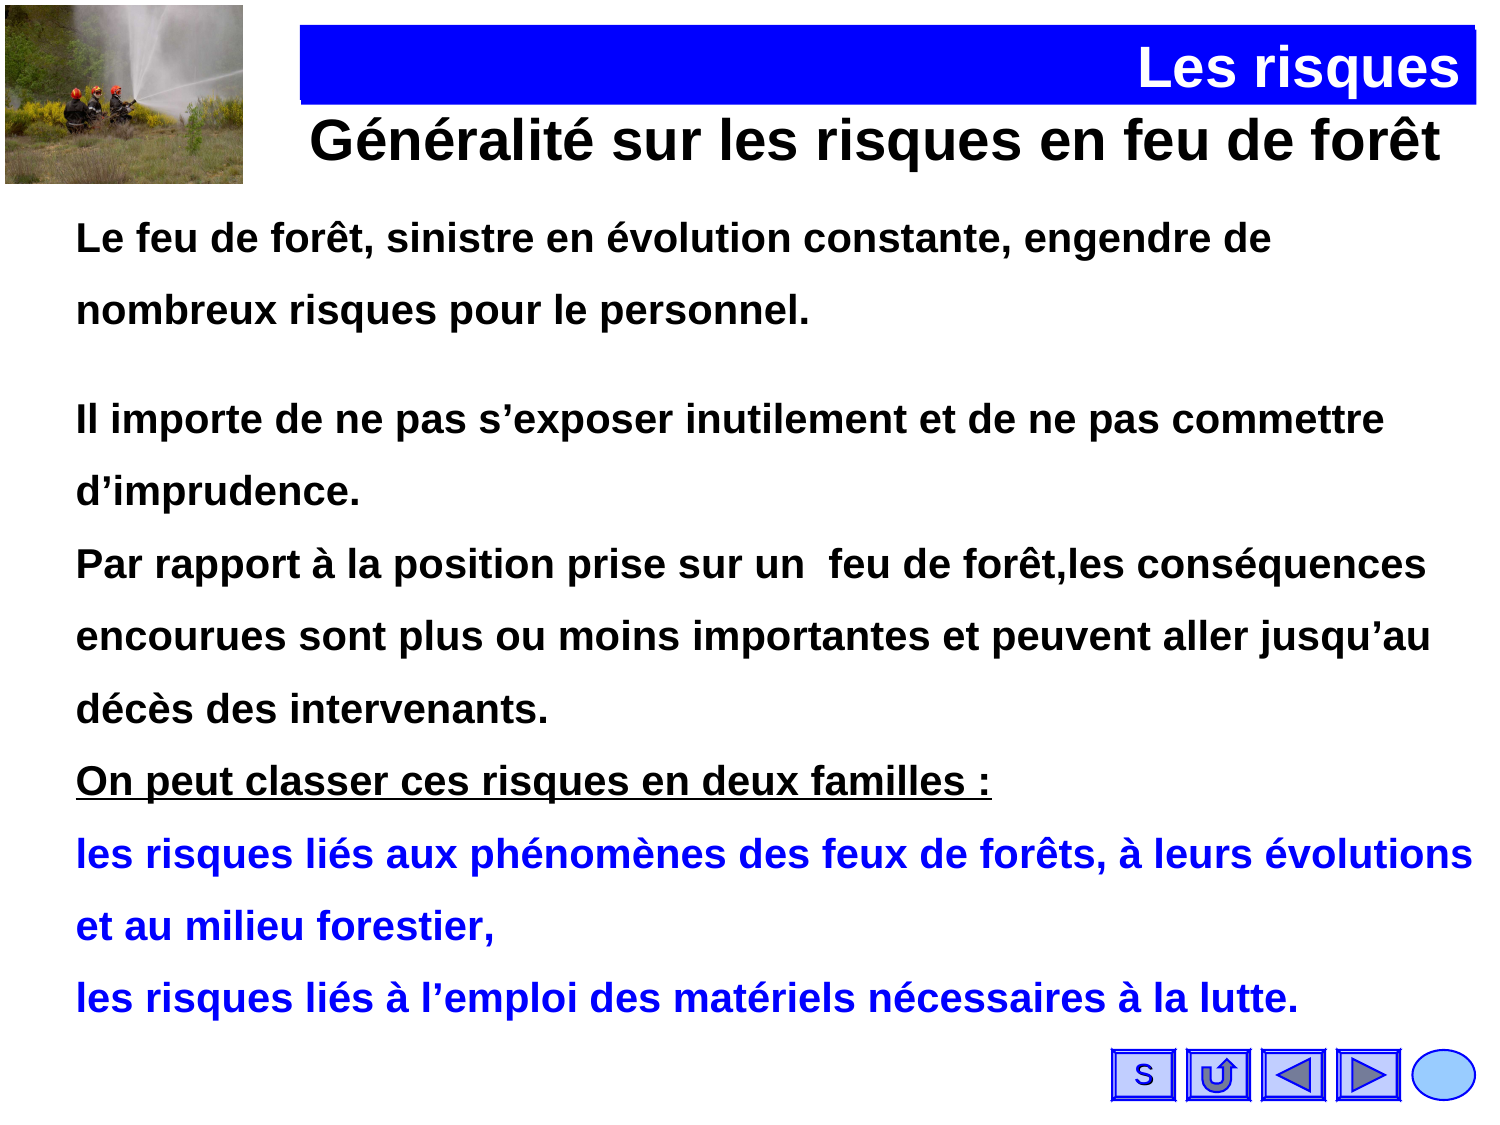

Les risques
Généralité sur les risques en feu de forêt
Le feu de forêt, sinistre en évolution constante, engendre de
nombreux risques pour le personnel.
Il importe de ne pas s’exposer inutilement et de ne pas commettre
d’imprudence.
Par rapport à la position prise sur un feu de forêt,les conséquences
encourues sont plus ou moins importantes et peuvent aller jusqu’au
décès des intervenants.
On peut classer ces risques en deux familles :
les risques liés aux phénomènes des feux de forêts, à leurs évolutions
et au milieu forestier,
les risques liés à l’emploi des matériels nécessaires à la lutte.